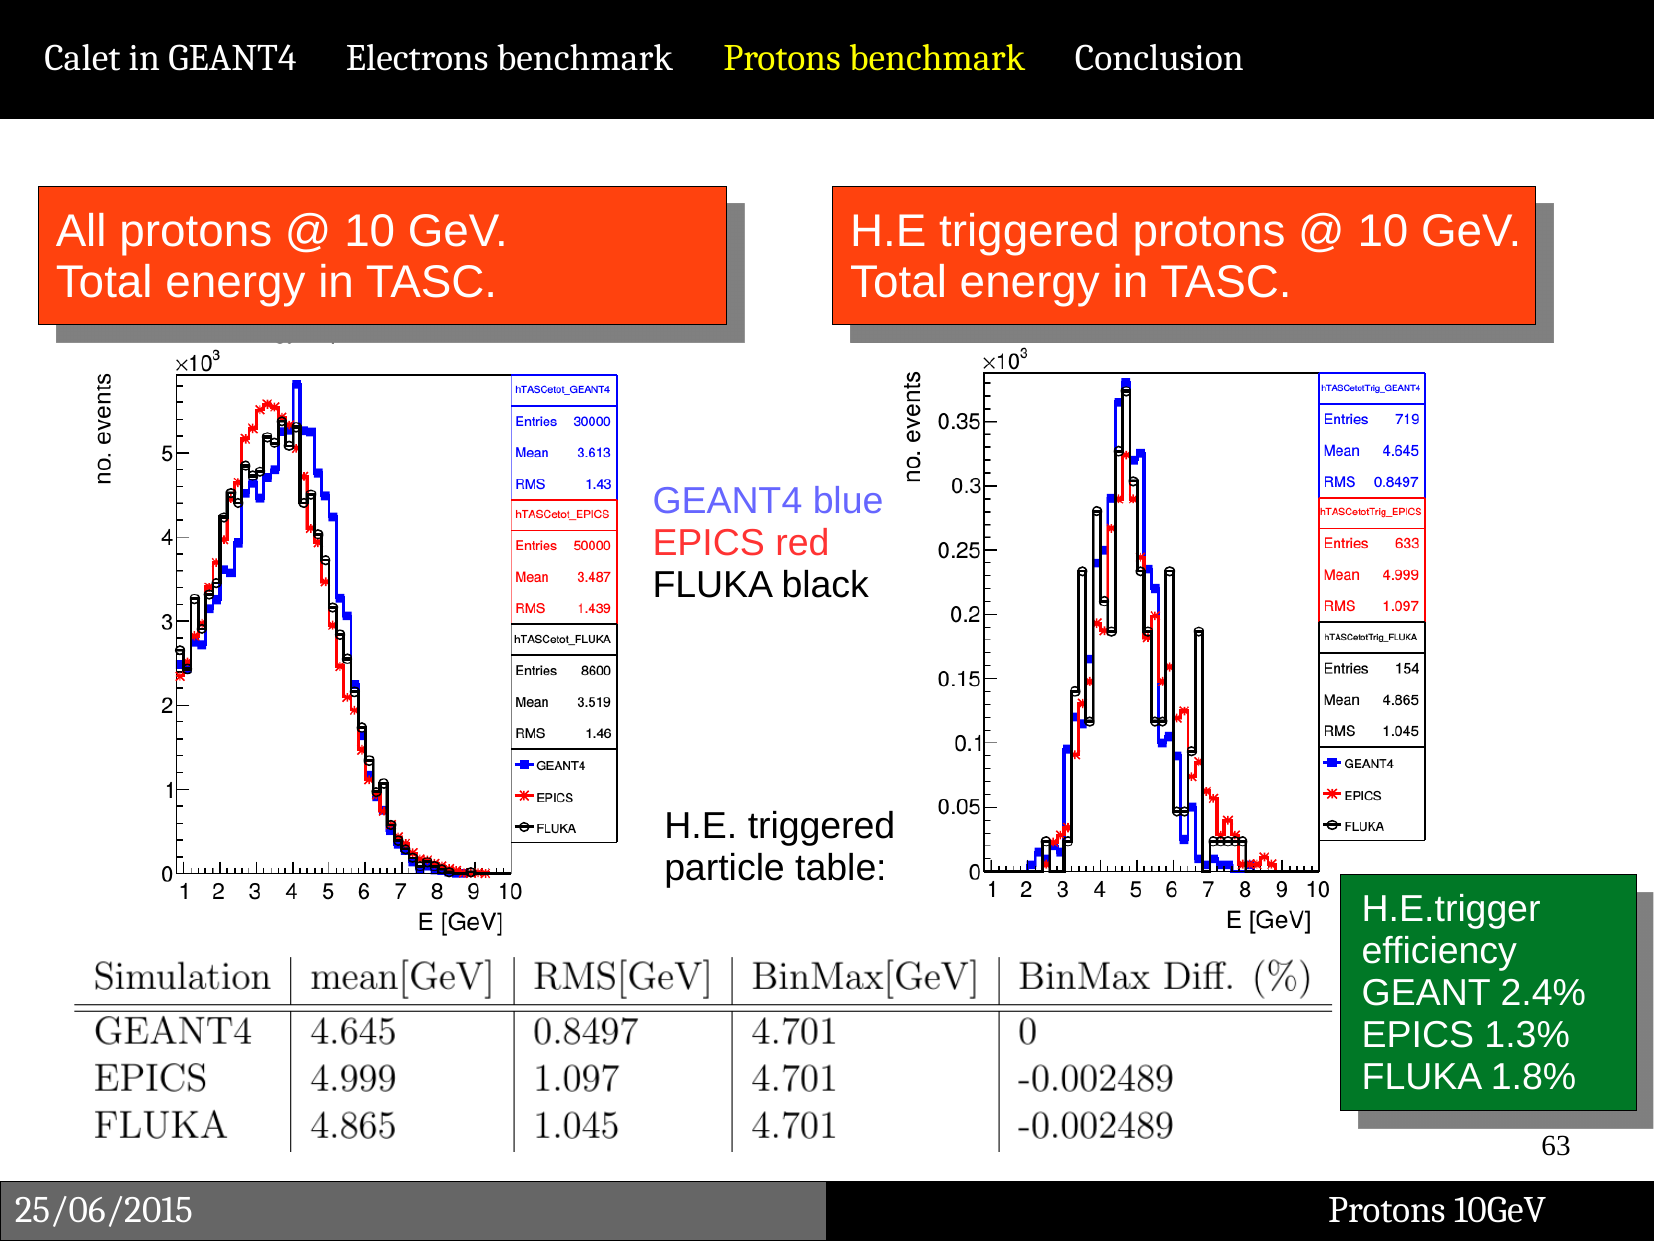

Calet in GEANT4 Electrons benchmark Protons benchmark Conclusion
All protons @ 10 GeV.
Total energy in TASC.
H.E triggered protons @ 10 GeV.
Total energy in TASC.
GEANT4 blue
EPICS red
FLUKA black
H.E. triggered
particle table:
H.E.trigger efficiency
GEANT 2.4% EPICS 1.3%
FLUKA 1.8%
63
25/06/2015
Protons 10GeV